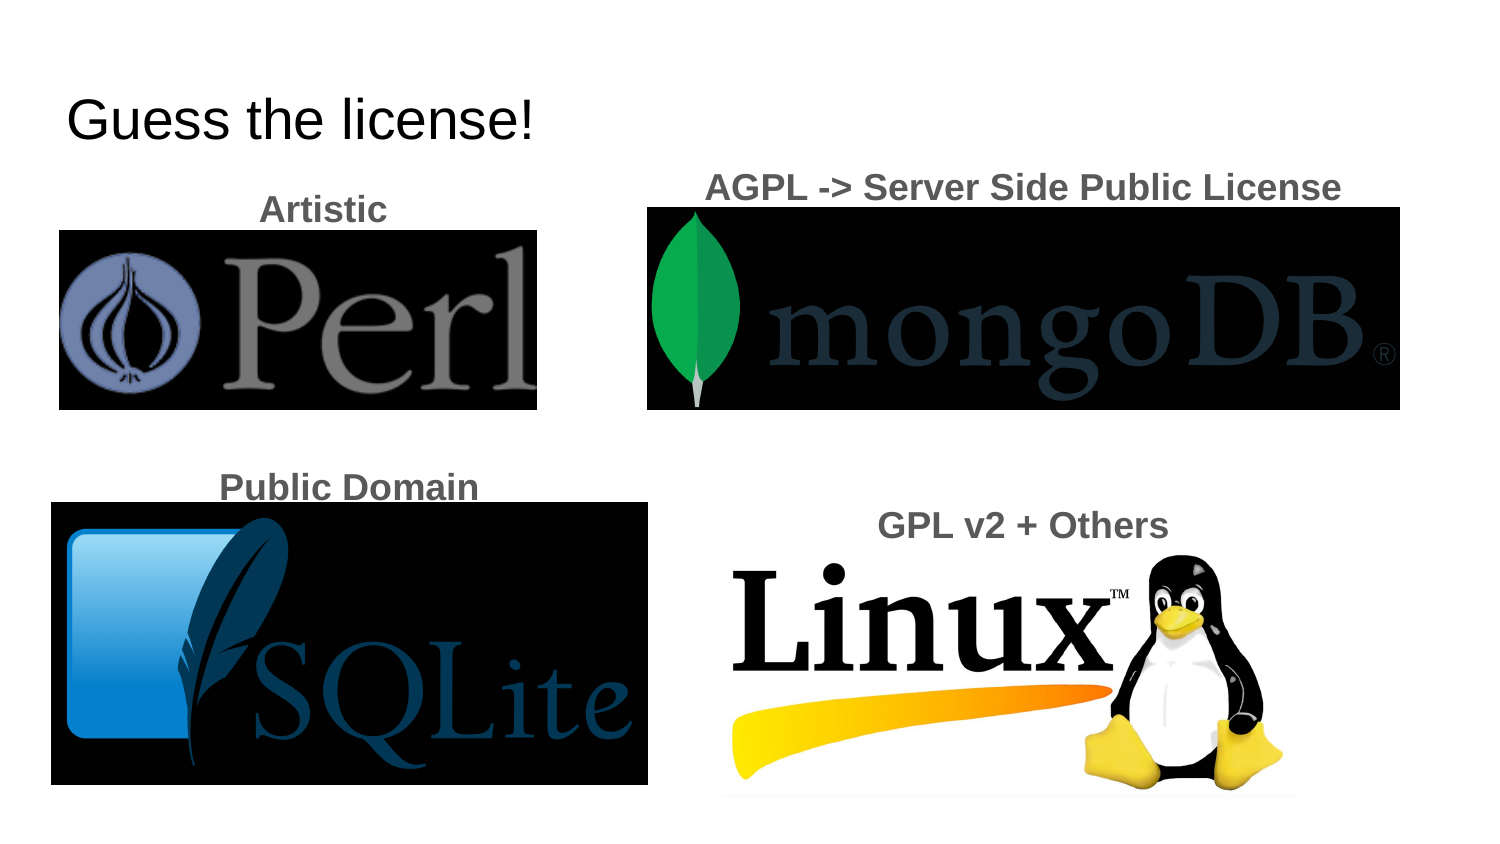

# Guess the license!
AGPL -> Server Side Public License
Artistic
Public Domain
GPL v2 + Others